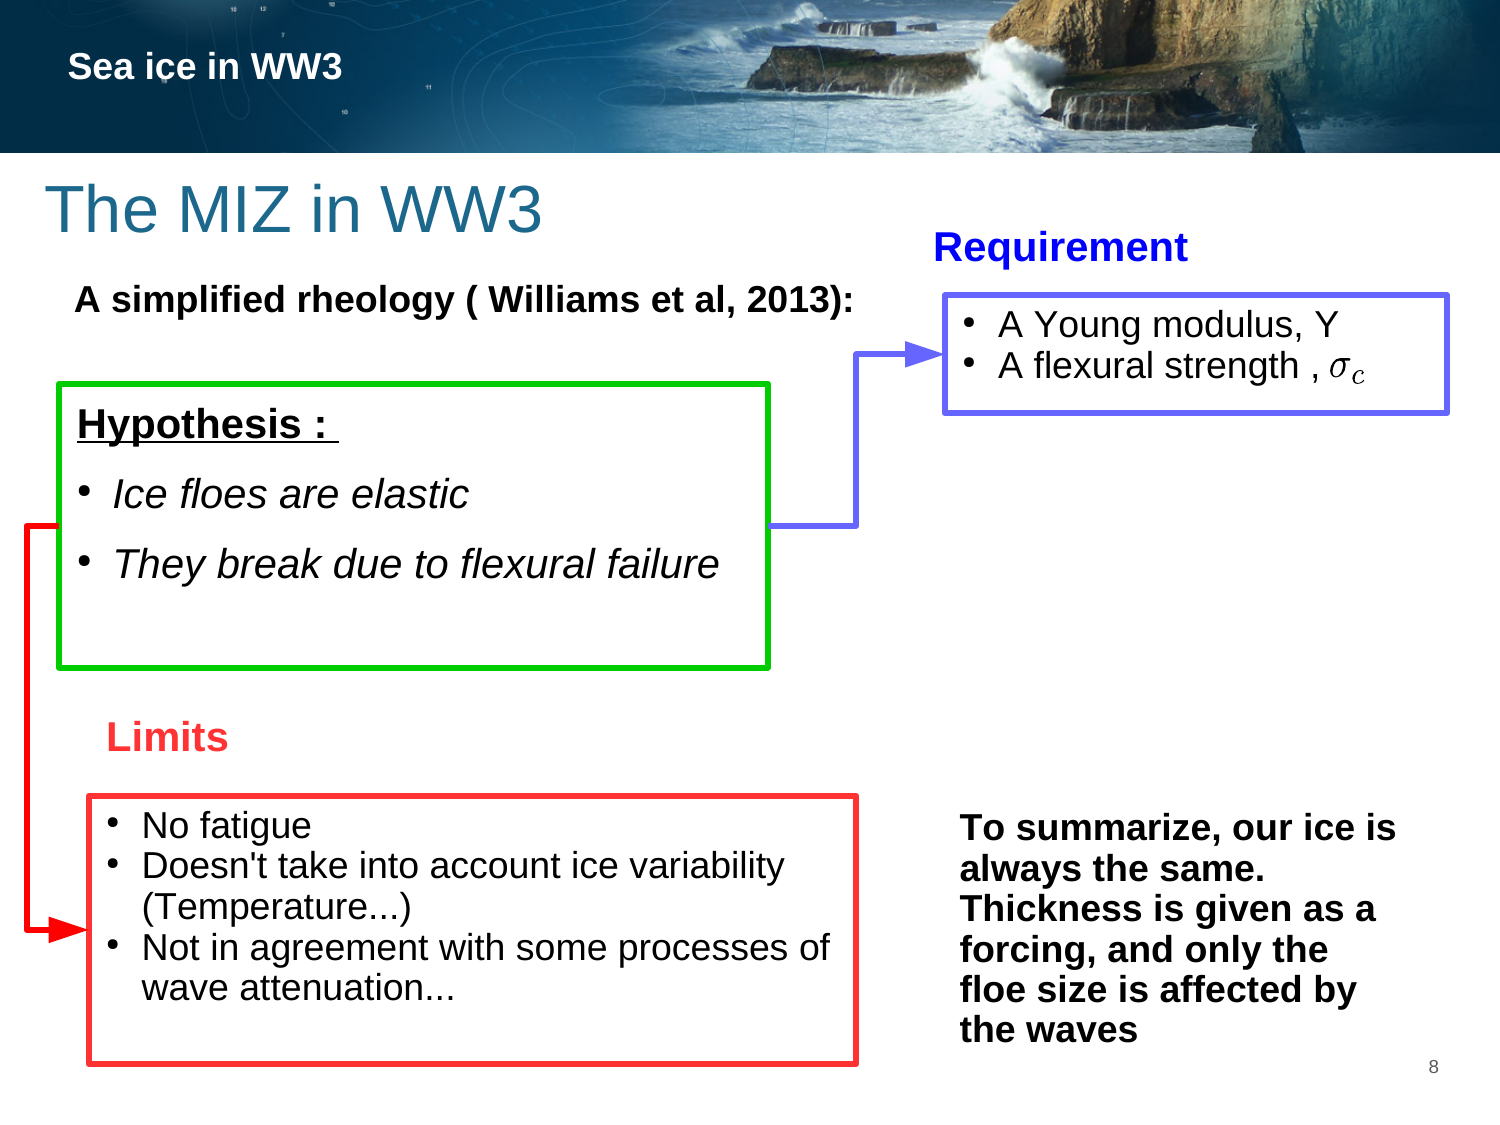

Sea ice in WW3
# The MIZ in WW3
Requirement
A simplified rheology ( Williams et al, 2013):
A Young modulus, Y
A flexural strength ,
Hypothesis :
Ice floes are elastic
They break due to flexural failure
Limits
No fatigue
Doesn't take into account ice variability (Temperature...)
Not in agreement with some processes of wave attenuation...
To summarize, our ice is always the same. Thickness is given as a forcing, and only the floe size is affected by the waves
8